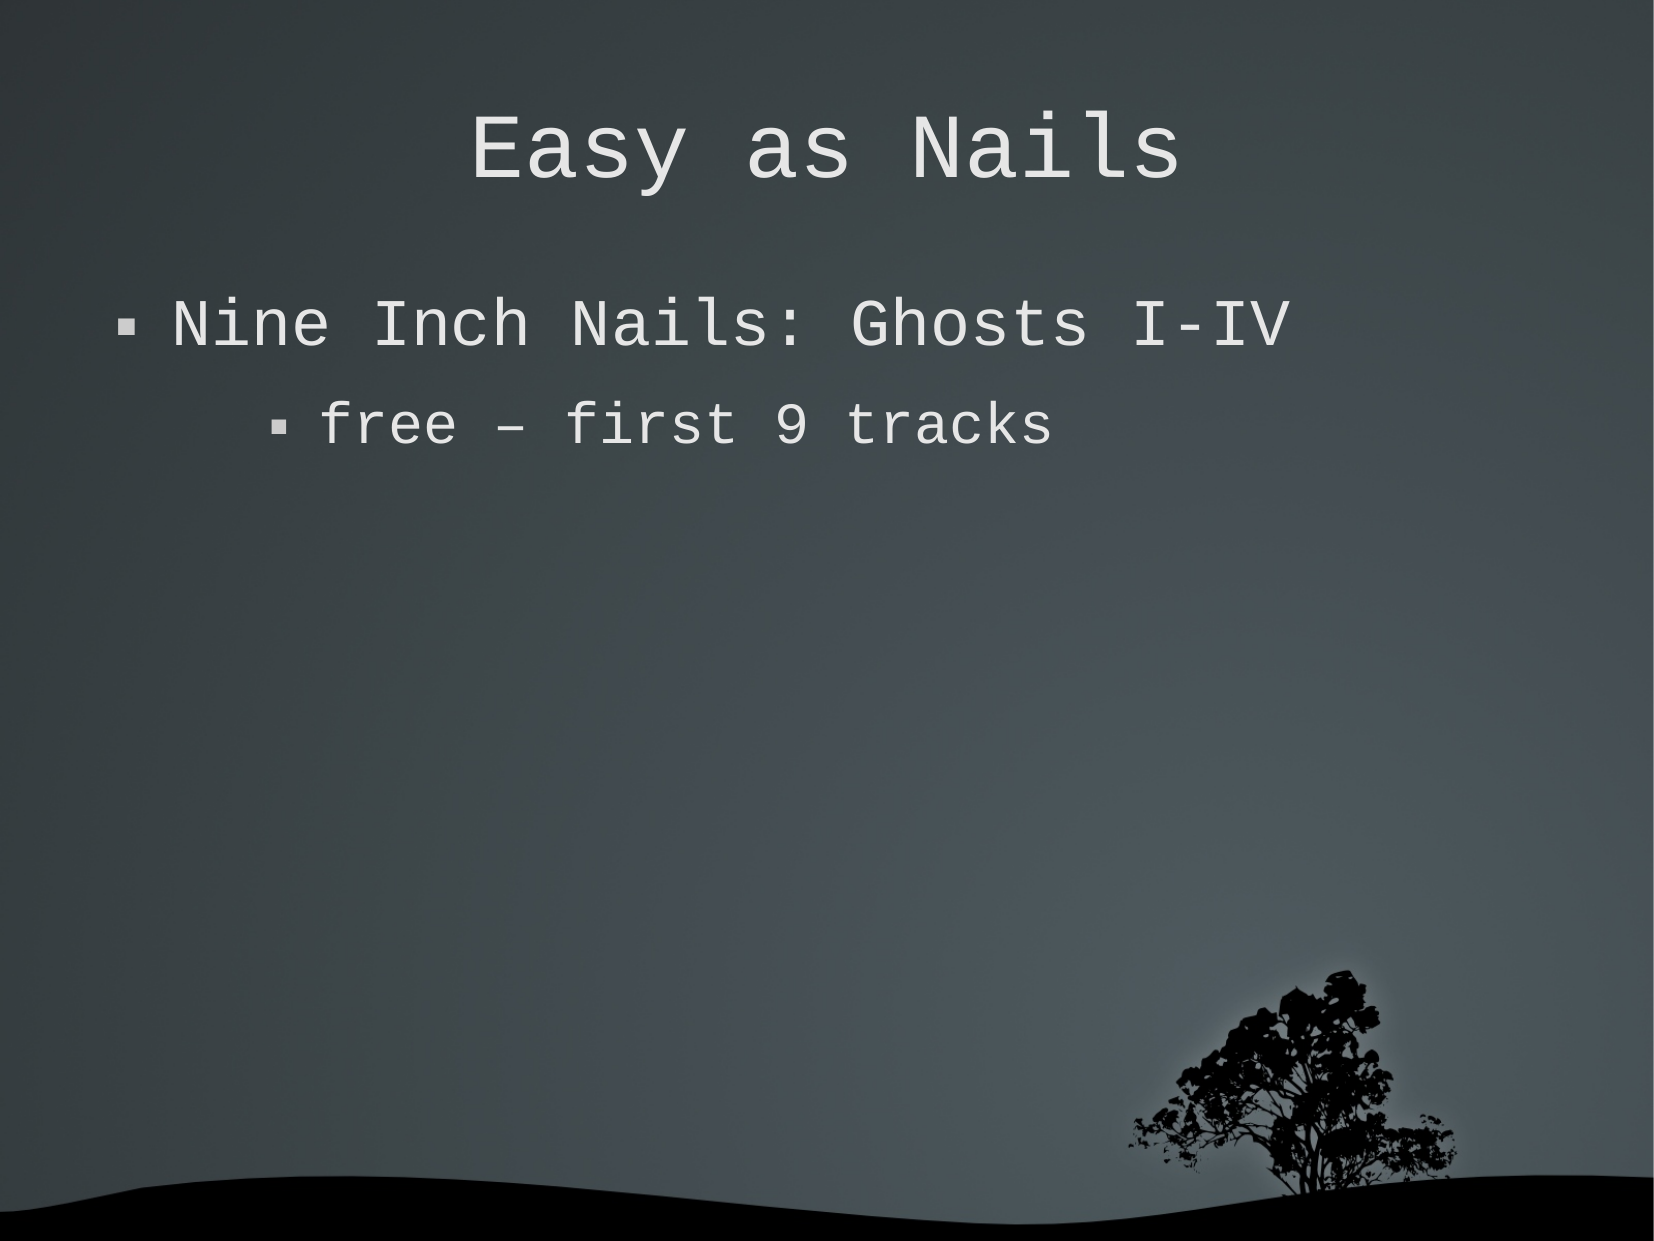

# Easy as Nails
Nine Inch Nails: Ghosts I-IV
free – first 9 tracks